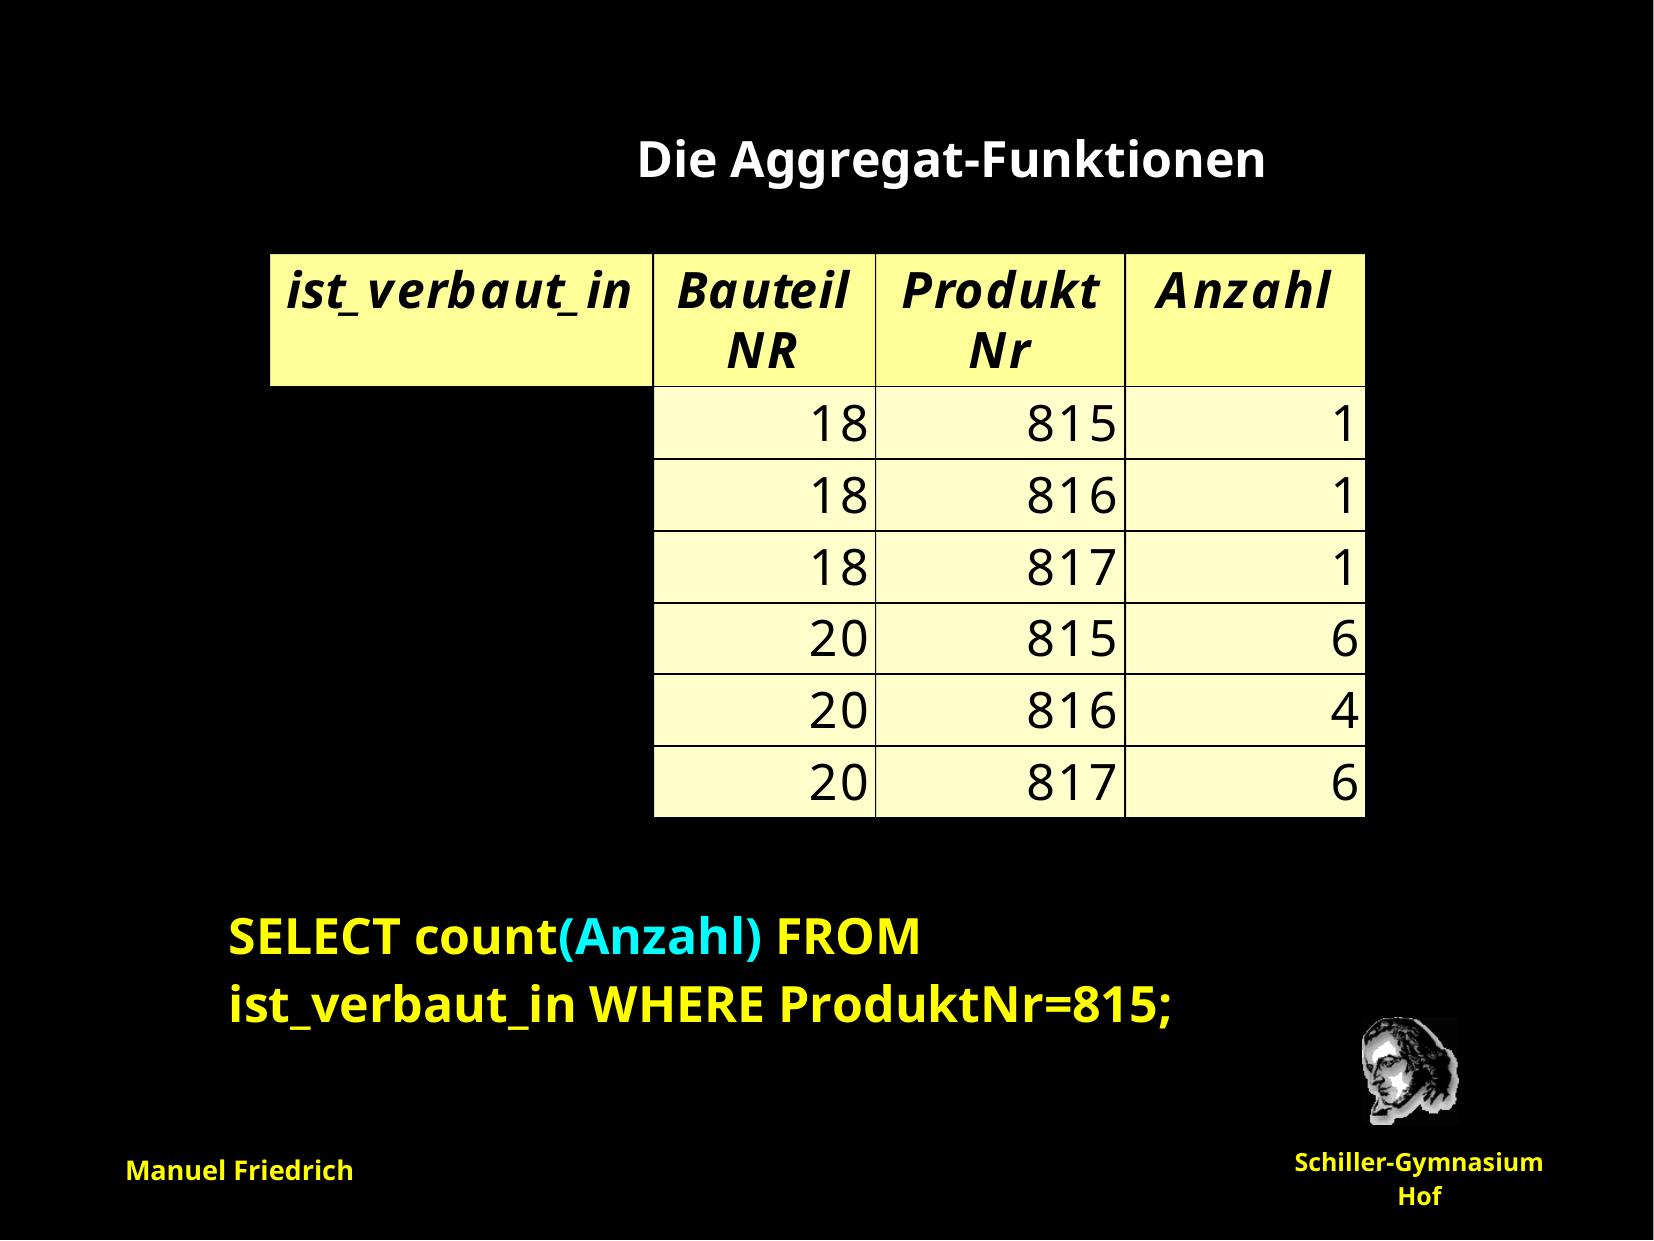

Die Aggregat-Funktionen
SELECT count(Anzahl) FROM ist_verbaut_in WHERE ProduktNr=815;
Schiller-Gymnasium
Hof
Manuel Friedrich